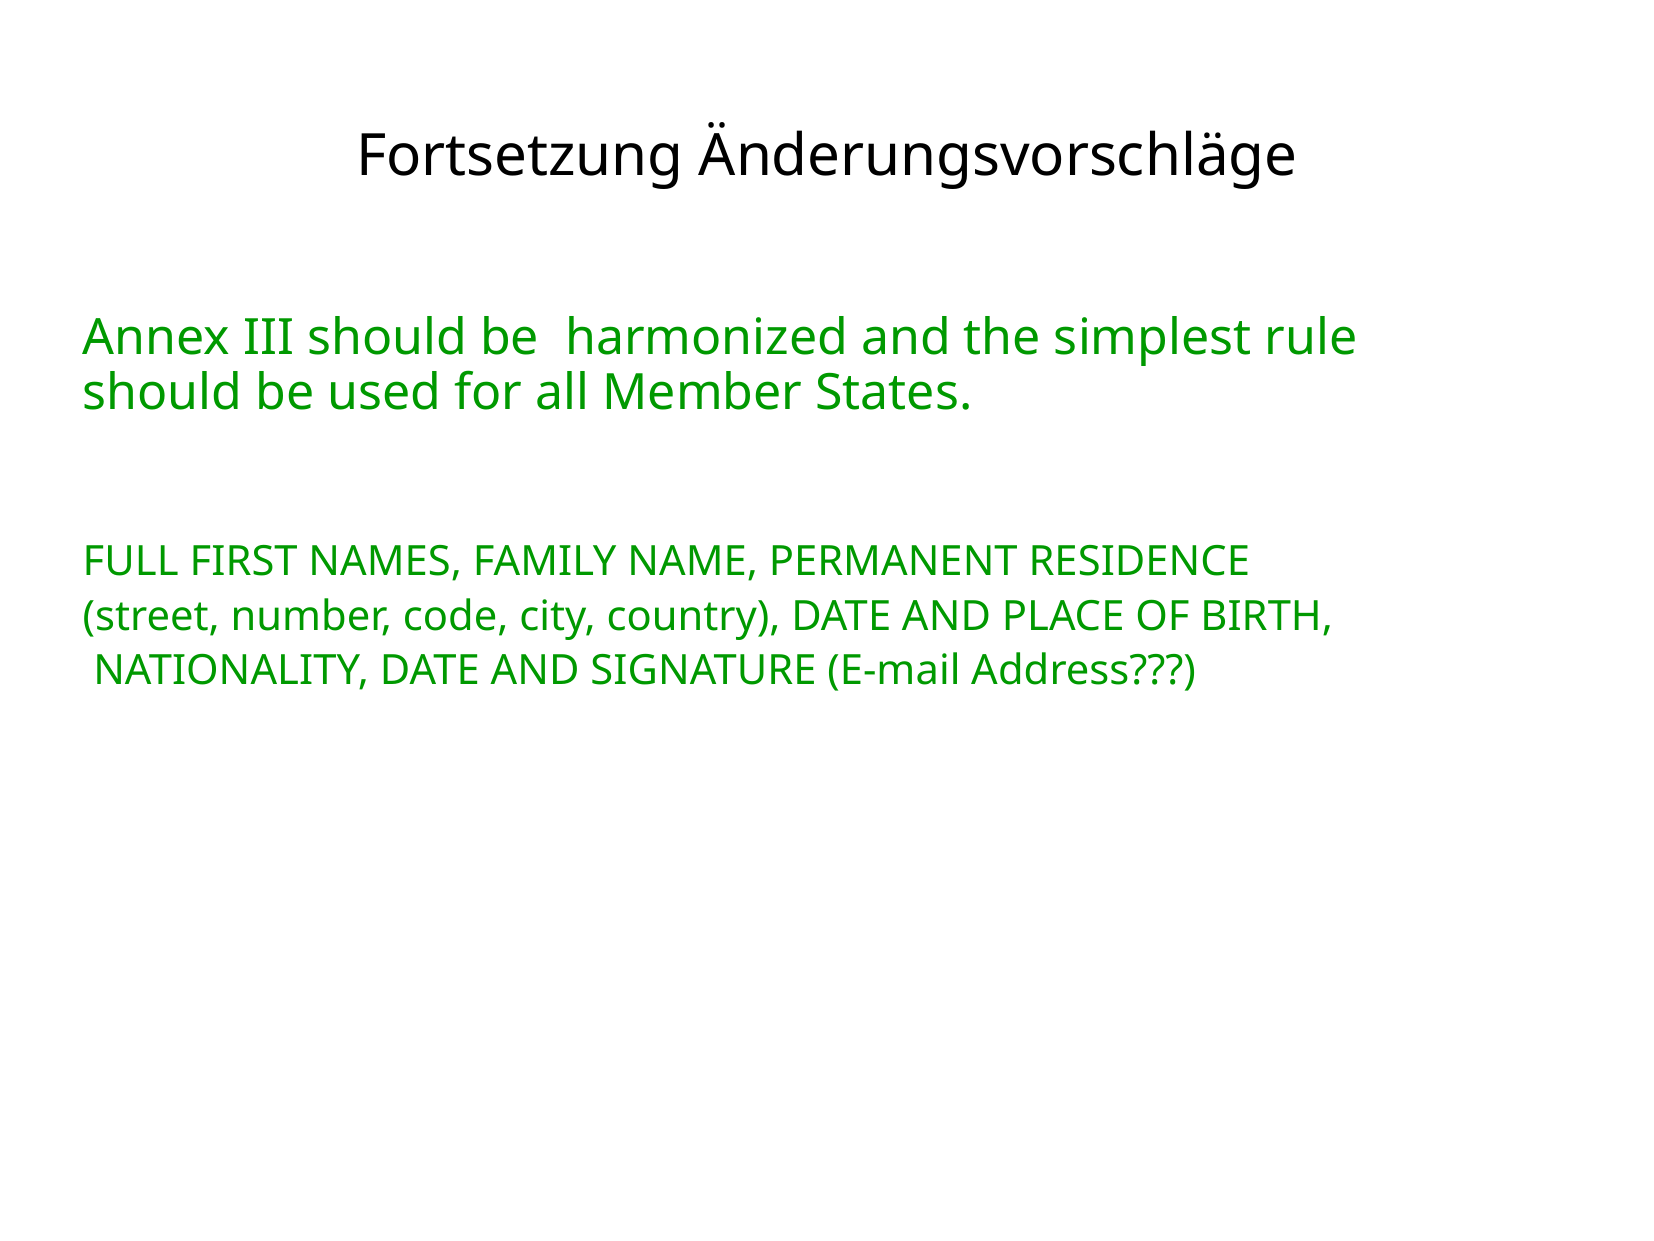

# Fortsetzung Änderungsvorschläge
Annex III should be harmonized and the simplest rule
should be used for all Member States.
FULL FIRST NAMES, FAMILY NAME, PERMANENT RESIDENCE
(street, number, code, city, country), DATE AND PLACE OF BIRTH,
 NATIONALITY, DATE AND SIGNATURE (E-mail Address???)